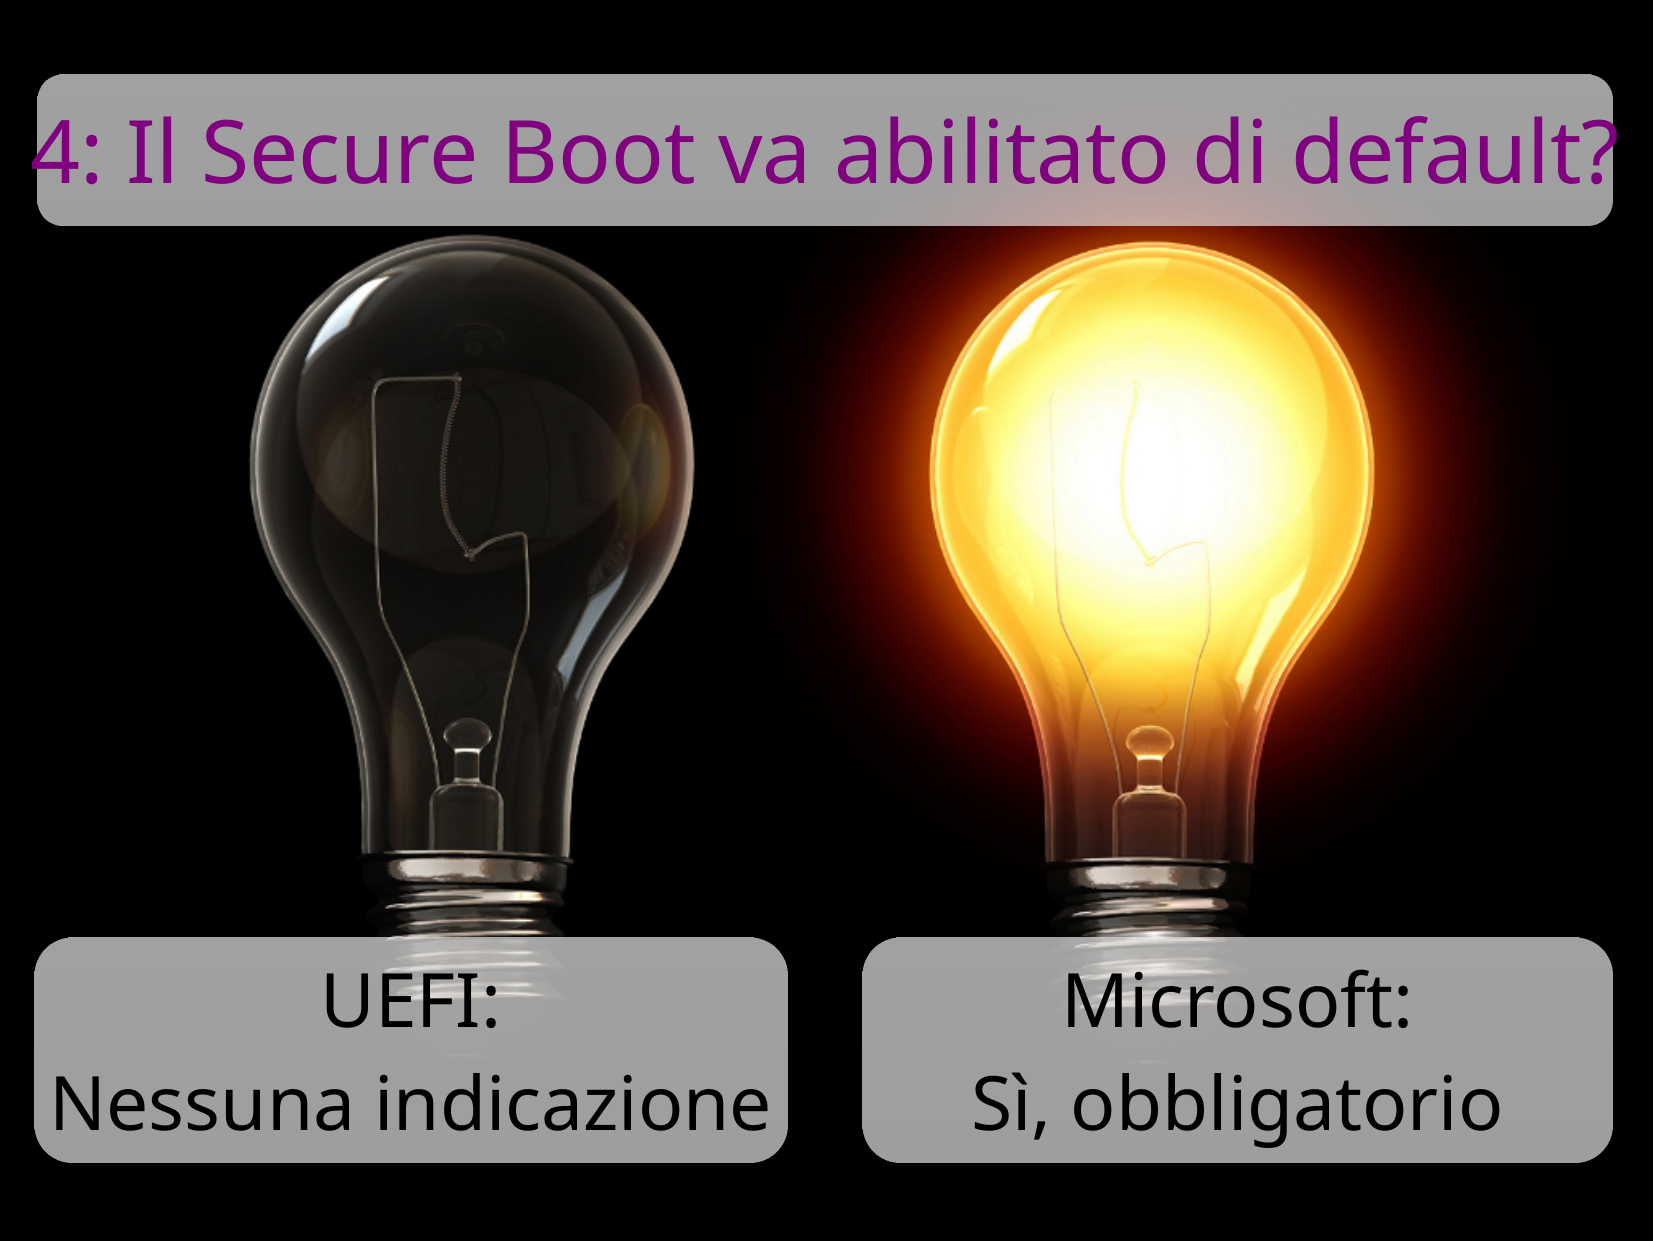

4: Il Secure Boot va abilitato di default?
UEFI:
Nessuna indicazione
Microsoft:
Sì, obbligatorio